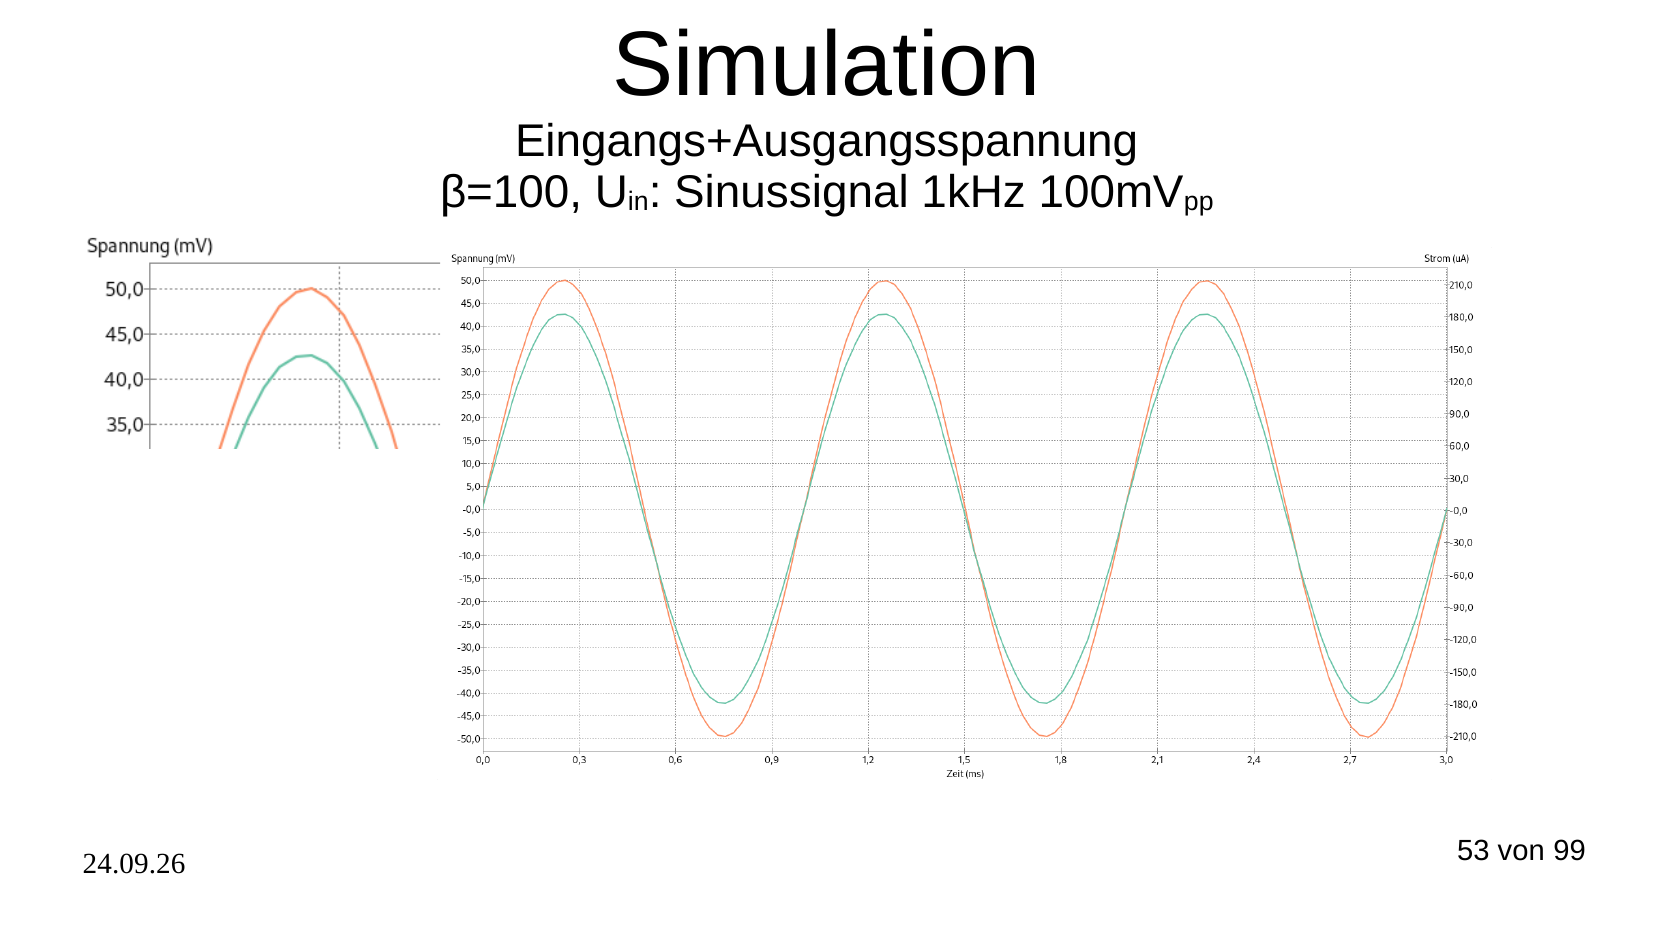

# Simulation Eingangs+Ausgangsspannung β=100, Uin: Sinussignal 1kHz 100mVpp
53